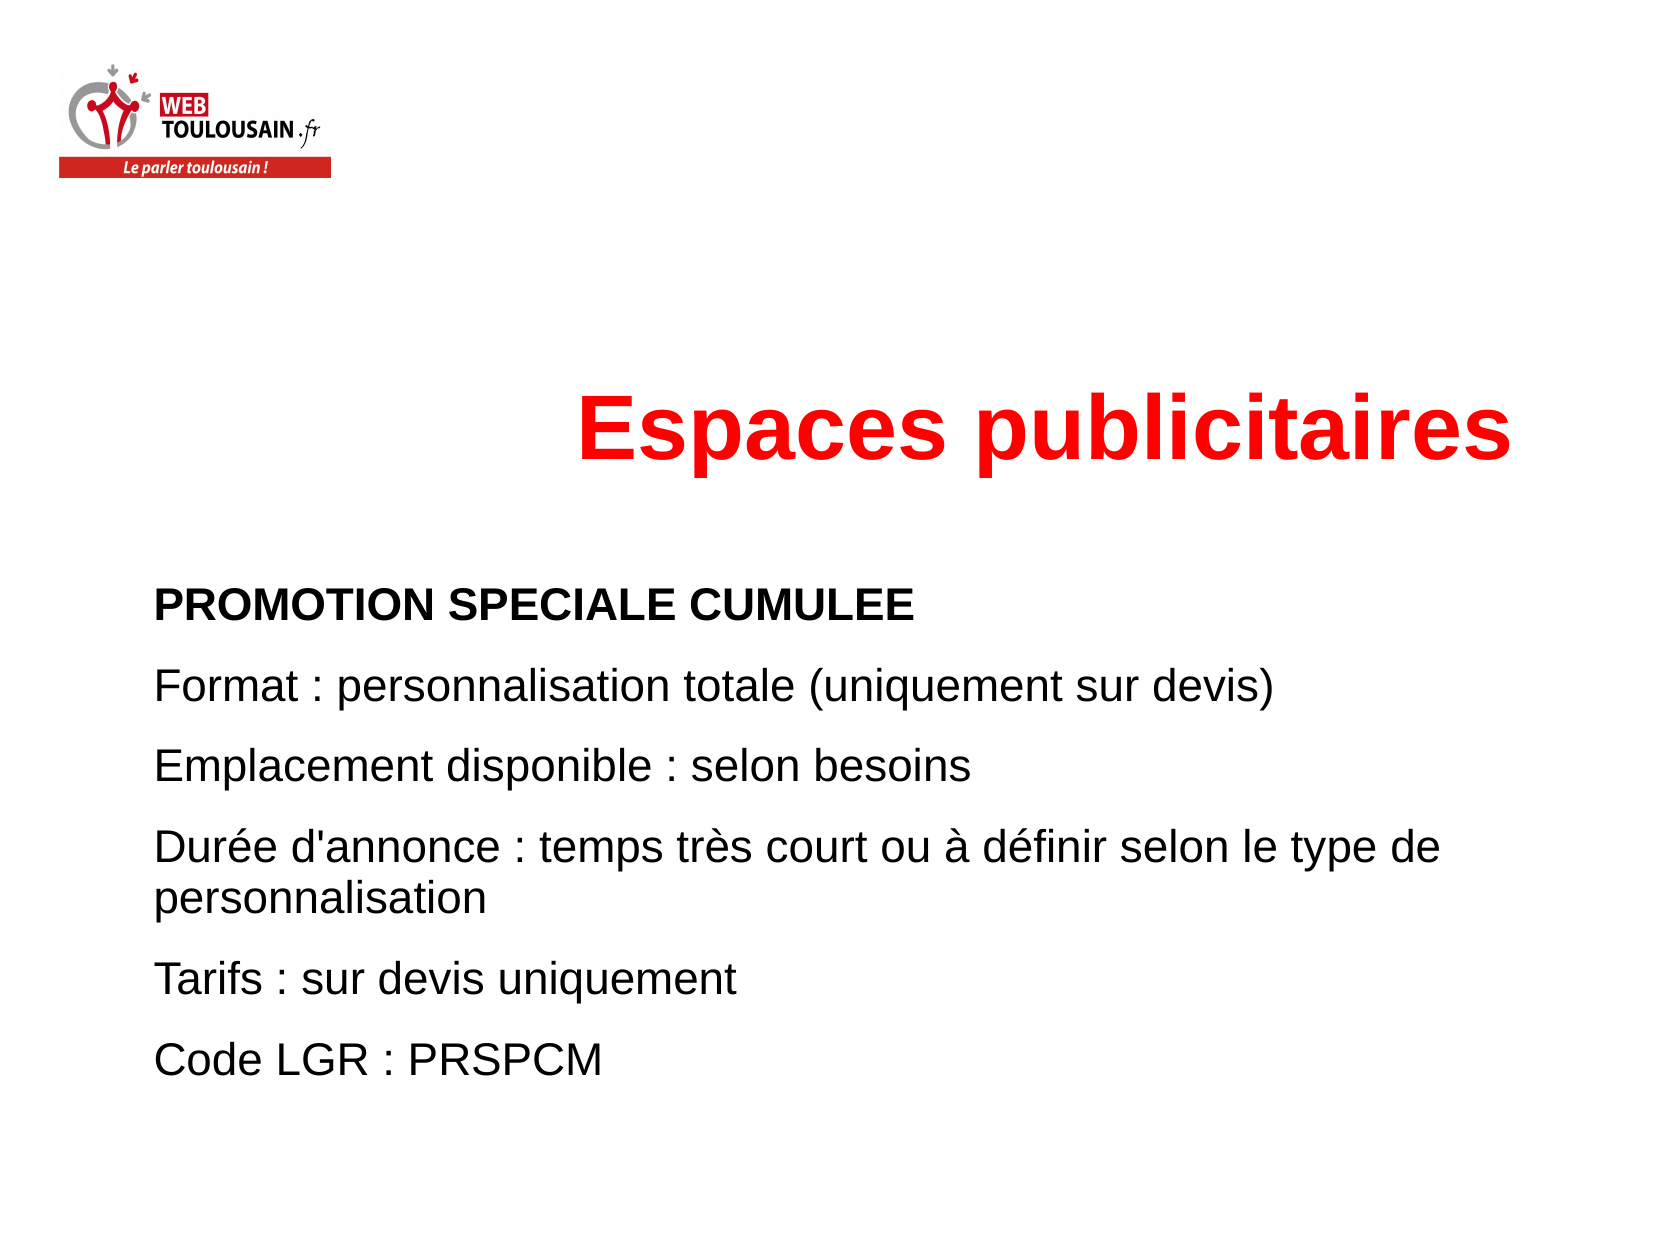

# Espaces publicitaires
PROMOTION SPECIALE CUMULEE
Format : personnalisation totale (uniquement sur devis)
Emplacement disponible : selon besoins
Durée d'annonce : temps très court ou à définir selon le type de personnalisation
Tarifs : sur devis uniquement
Code LGR : PRSPCM